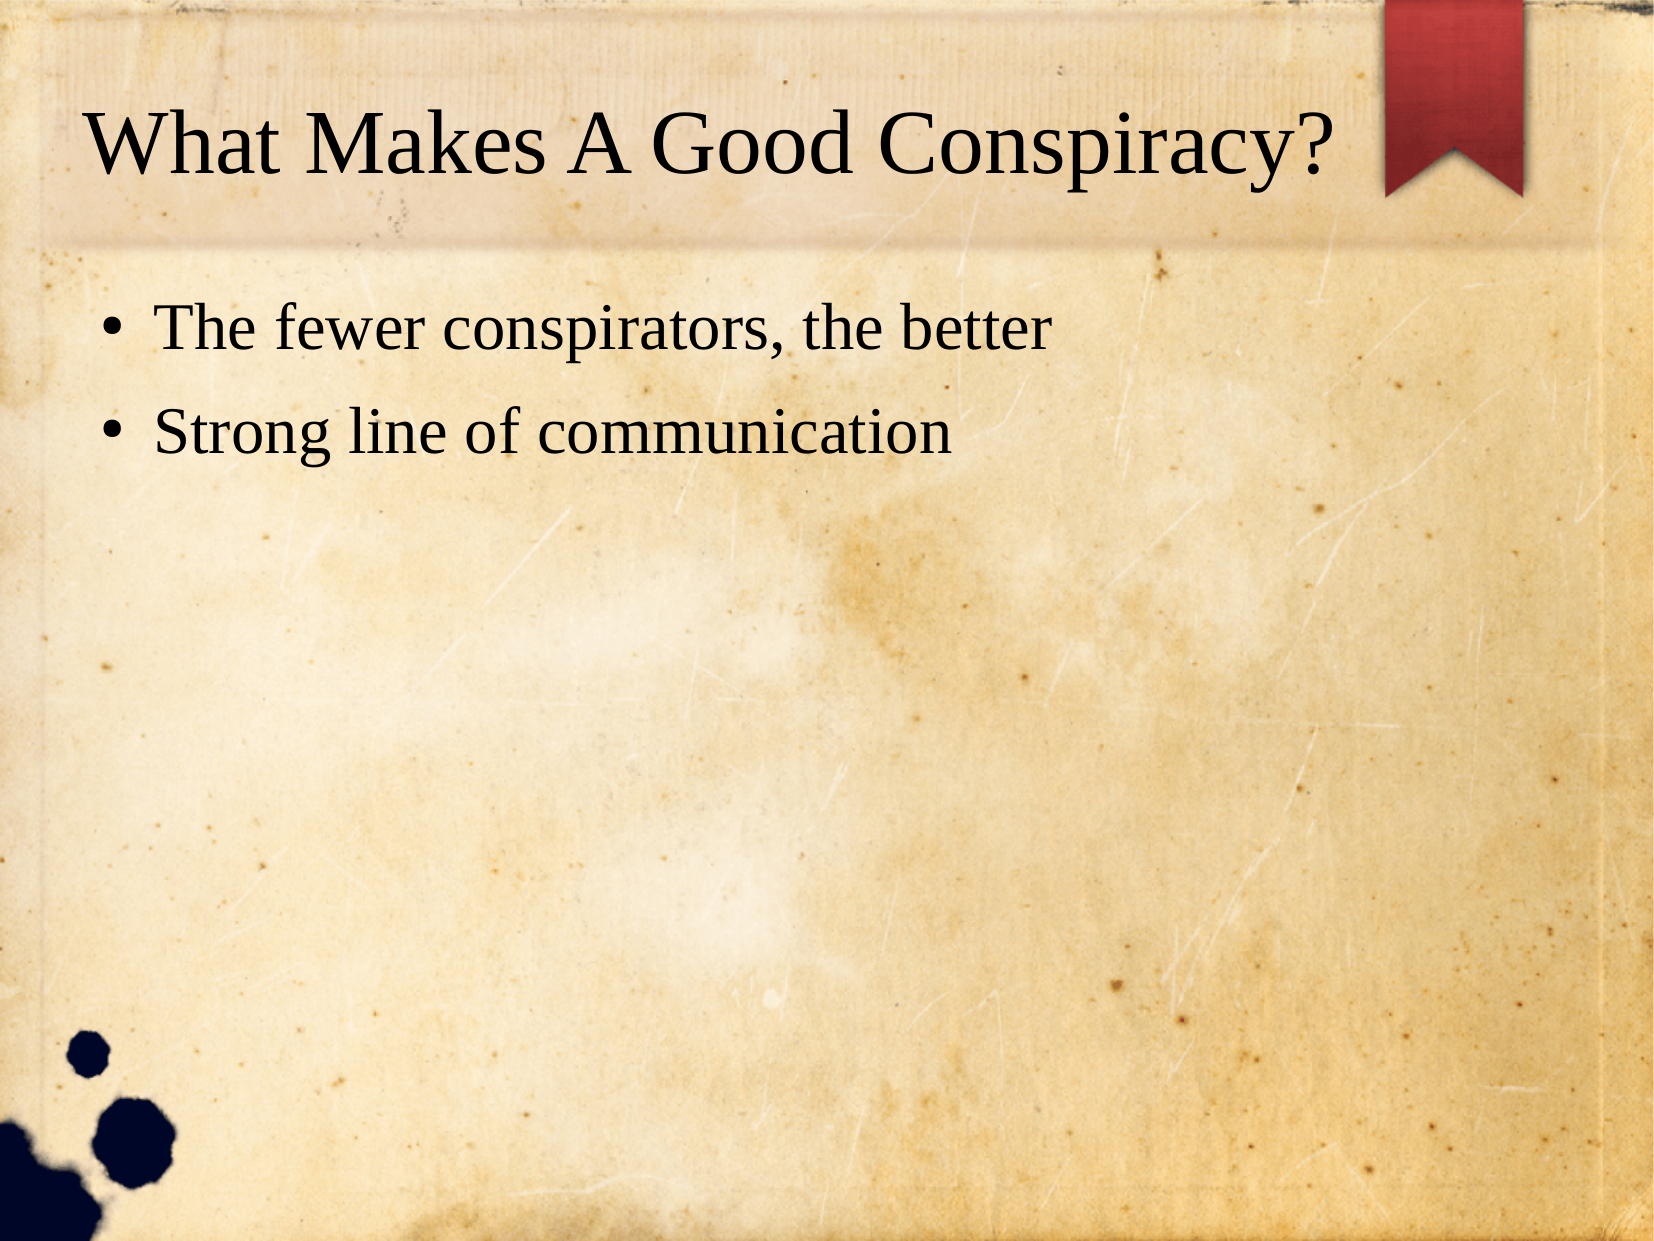

# What Makes A Good Conspiracy?
The fewer conspirators, the better
Strong line of communication